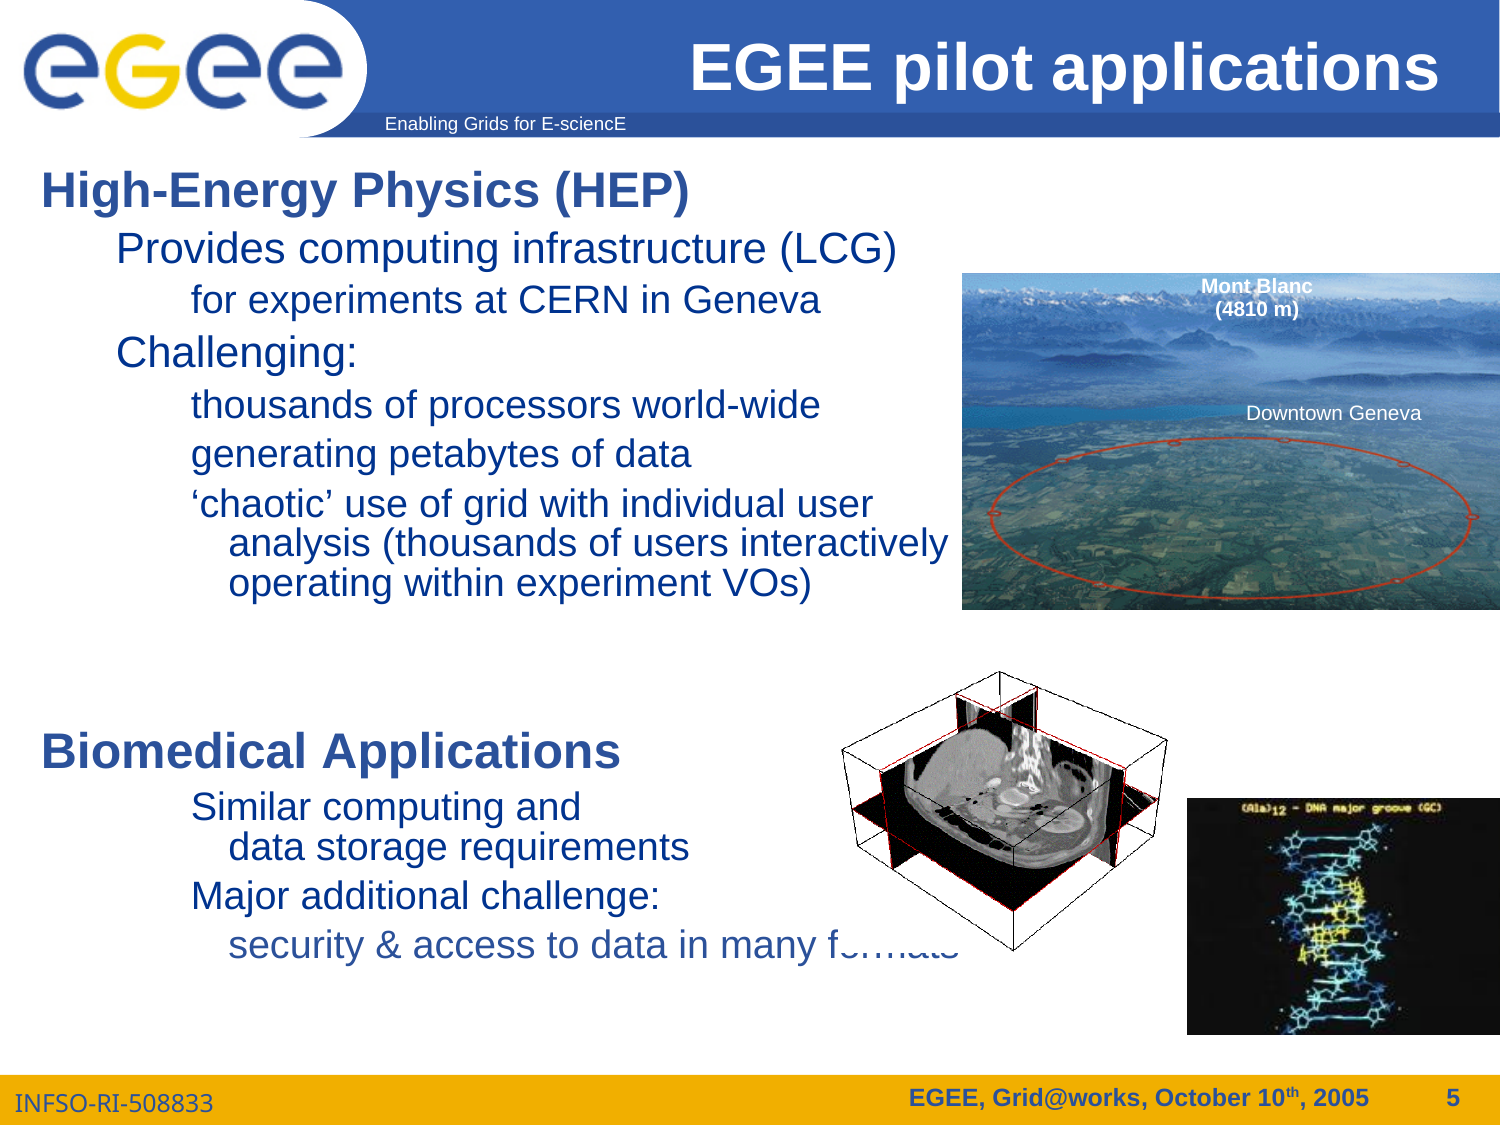

# EGEE pilot applications
High-Energy Physics (HEP)
Provides computing infrastructure (LCG)
for experiments at CERN in Geneva
Challenging:
thousands of processors world-wide
generating petabytes of data
‘chaotic’ use of grid with individual user
analysis (thousands of users interactively
operating within experiment VOs)
Biomedical Applications
Similar computing and
data storage requirements
Major additional challenge:
	security & access to data in many formats
Mont Blanc
(4810 m)
Downtown Geneva
MIE 2005 Healthgrid workshop, Geneva, August 2005
5